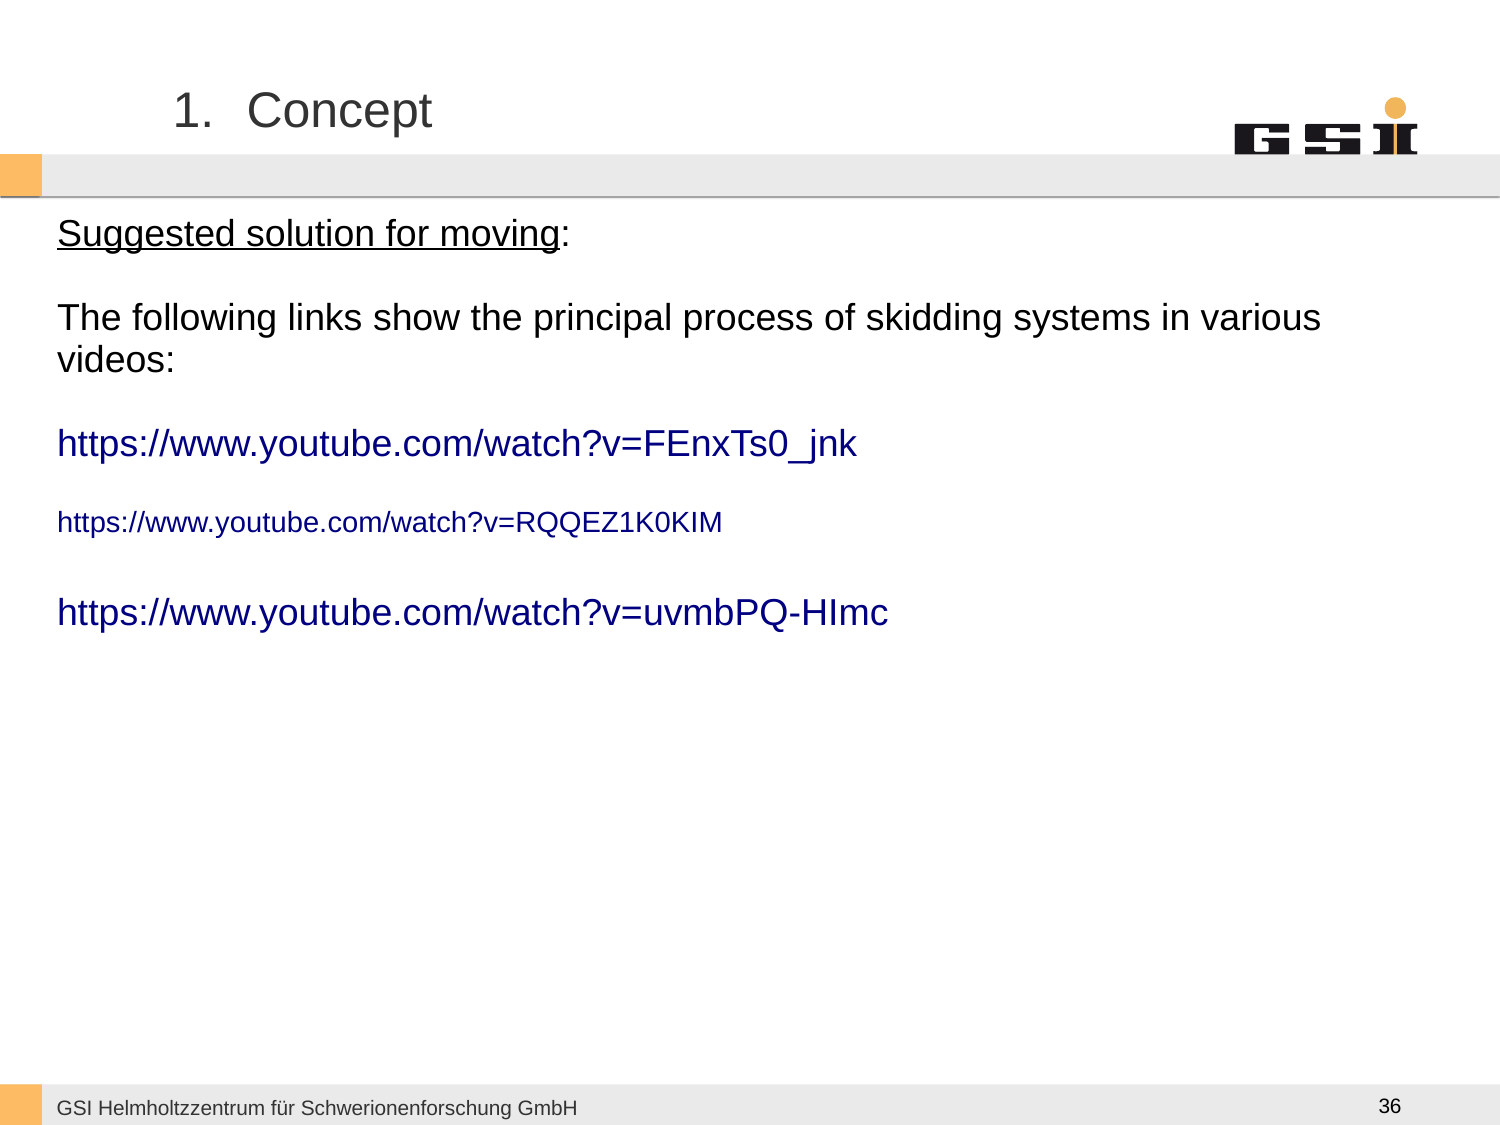

# 1.	Concept
Suggested solution for moving:
The following links show the principal process of skidding systems in various
videos:
https://www.youtube.com/watch?v=FEnxTs0_jnk
https://www.youtube.com/watch?v=RQQEZ1K0KIM
https://www.youtube.com/watch?v=uvmbPQ-HImc